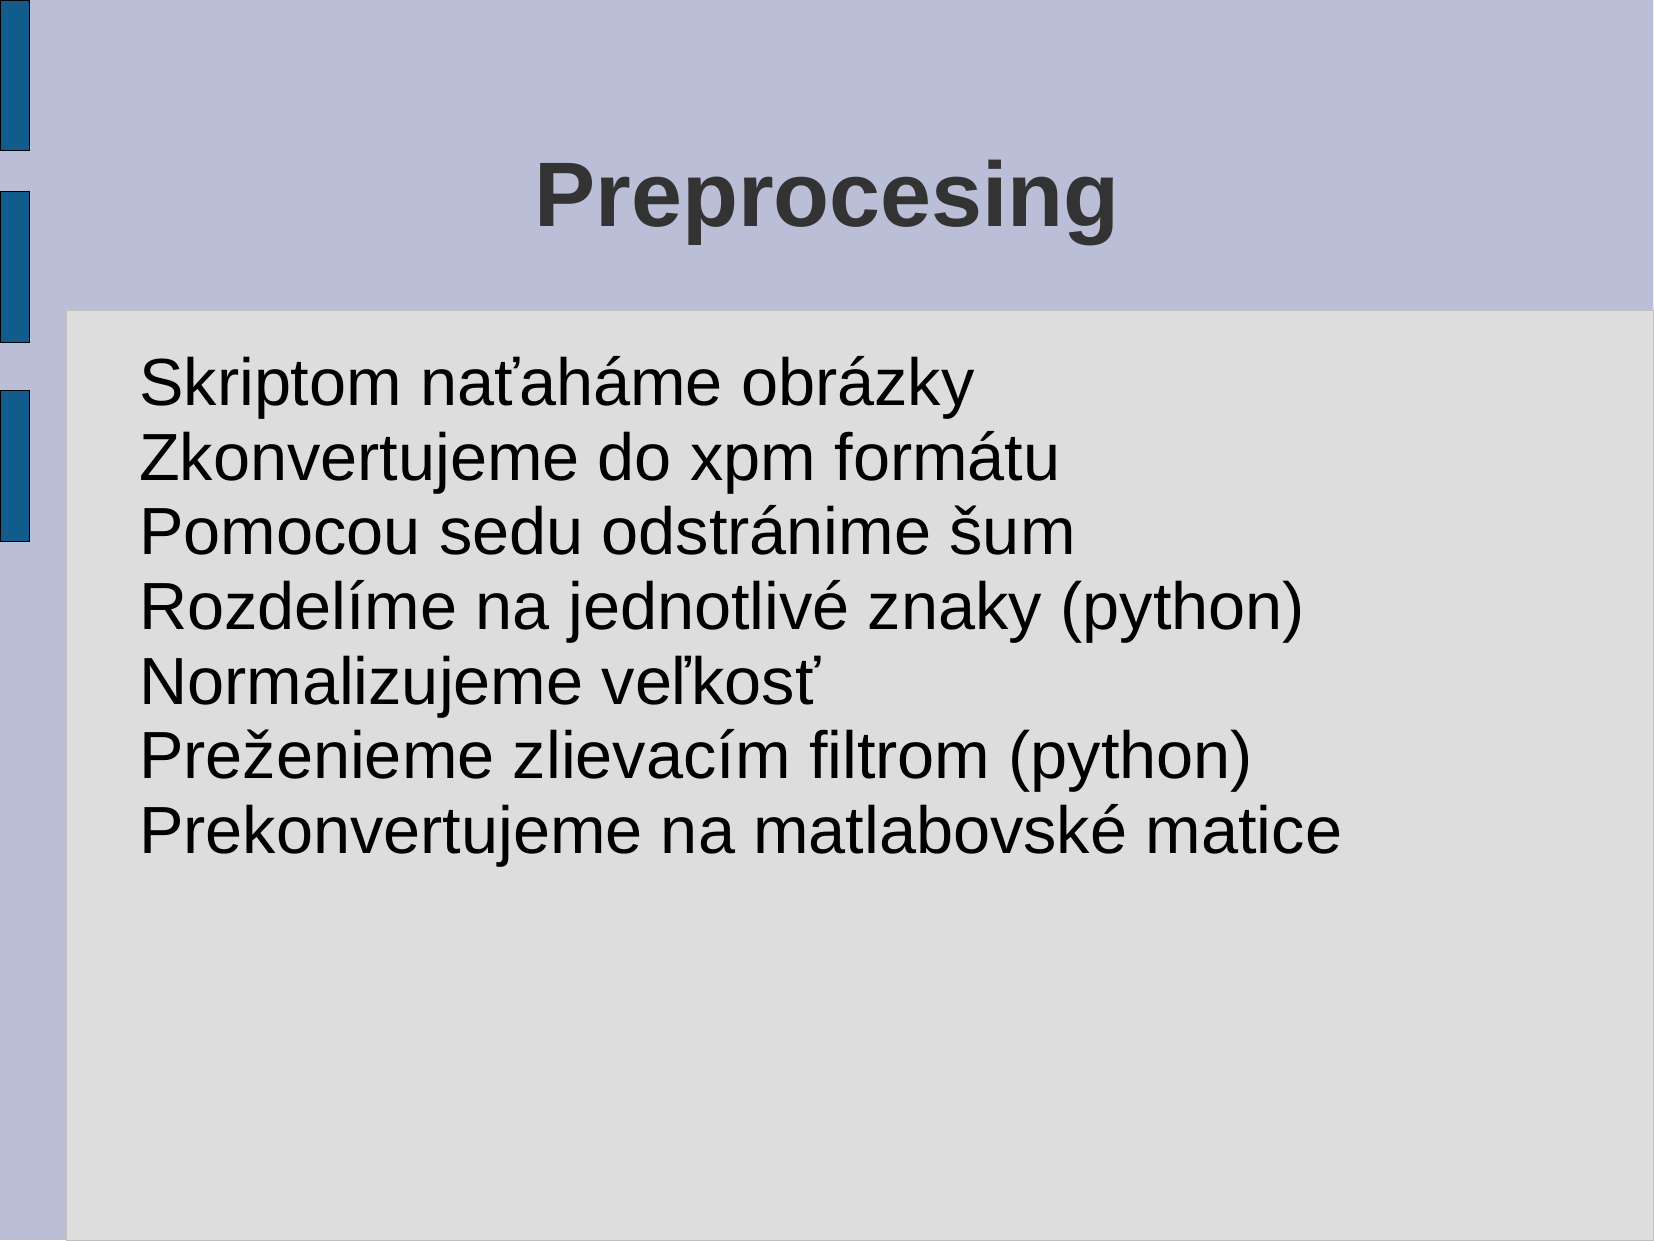

# Preprocesing
Skriptom naťaháme obrázky
Zkonvertujeme do xpm formátu
Pomocou sedu odstránime šum
Rozdelíme na jednotlivé znaky (python)
Normalizujeme veľkosť
Preženieme zlievacím filtrom (python)
Prekonvertujeme na matlabovské matice